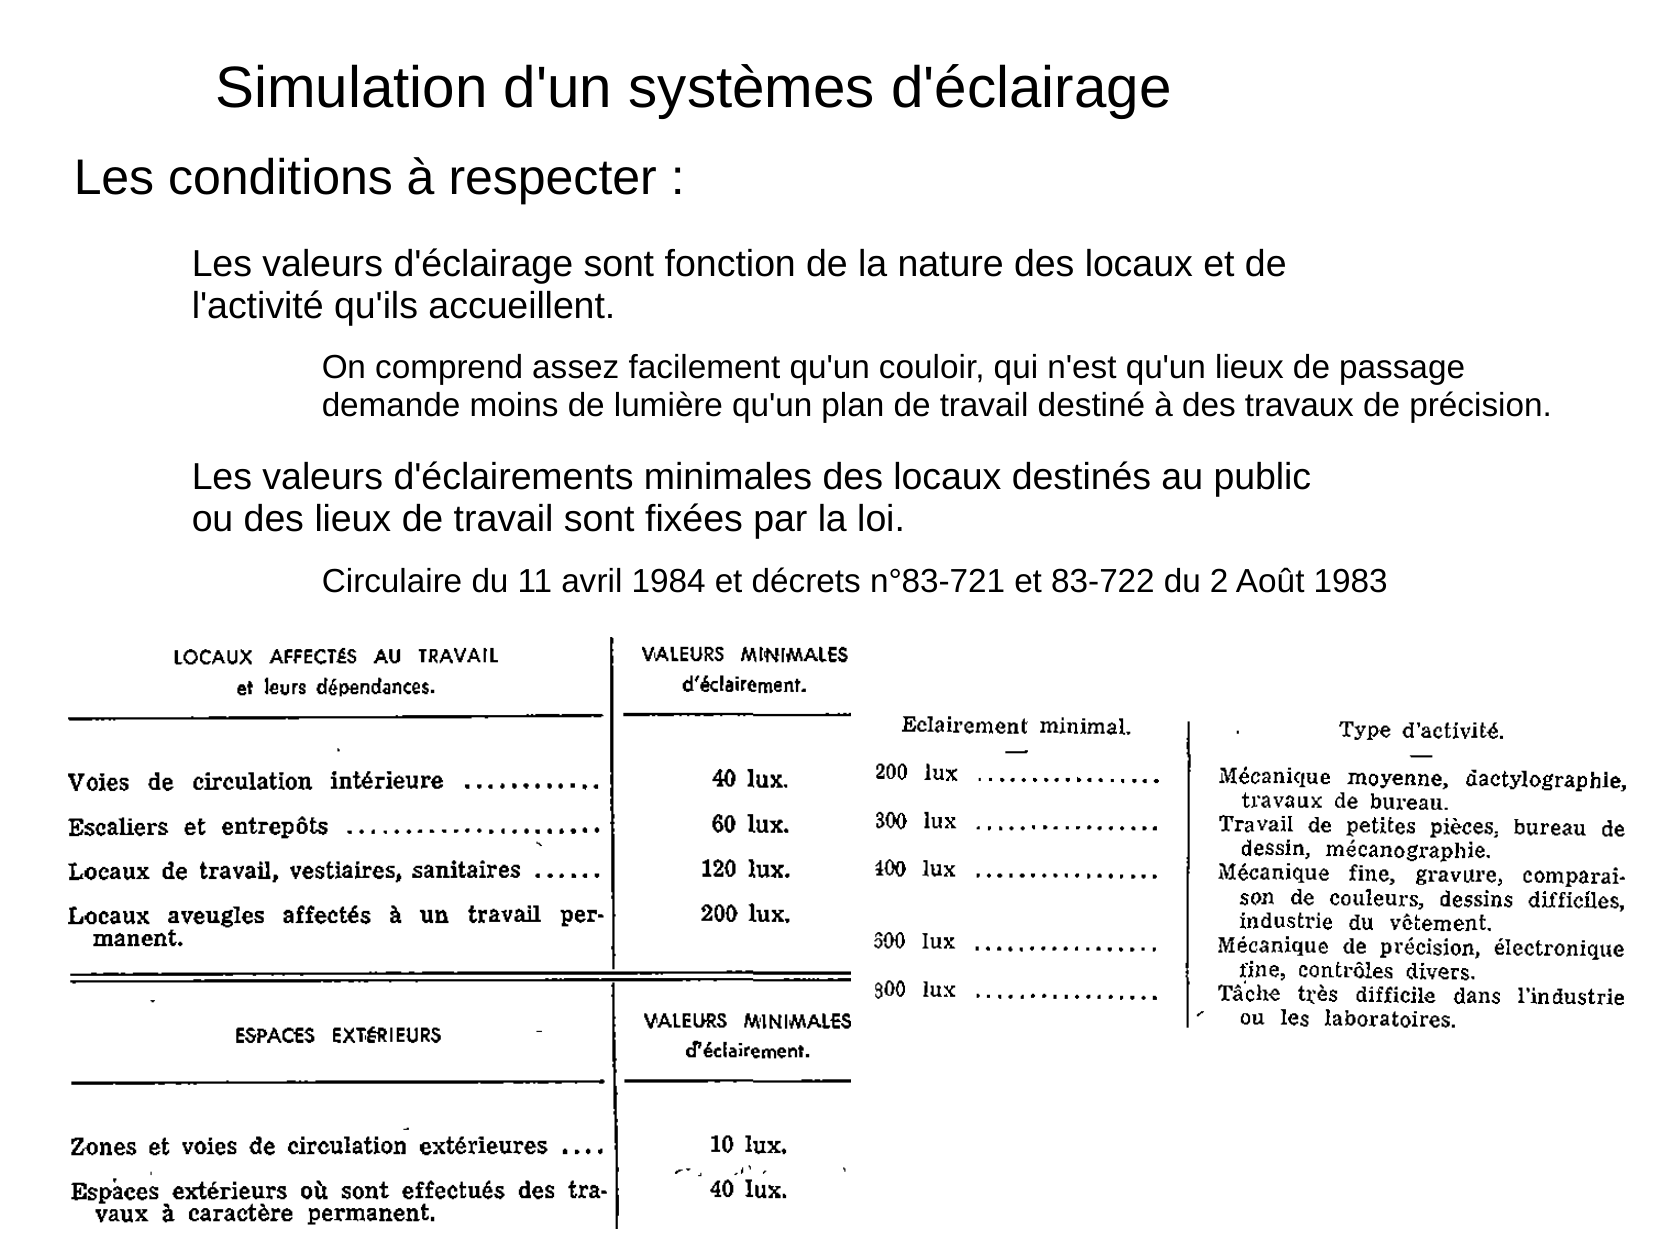

Simulation d'un systèmes d'éclairage
Les conditions à respecter :
Les valeurs d'éclairage sont fonction de la nature des locaux et de l'activité qu'ils accueillent.
On comprend assez facilement qu'un couloir, qui n'est qu'un lieux de passage demande moins de lumière qu'un plan de travail destiné à des travaux de précision.
Les valeurs d'éclairements minimales des locaux destinés au public ou des lieux de travail sont fixées par la loi.
Circulaire du 11 avril 1984 et décrets n°83-721 et 83-722 du 2 Août 1983